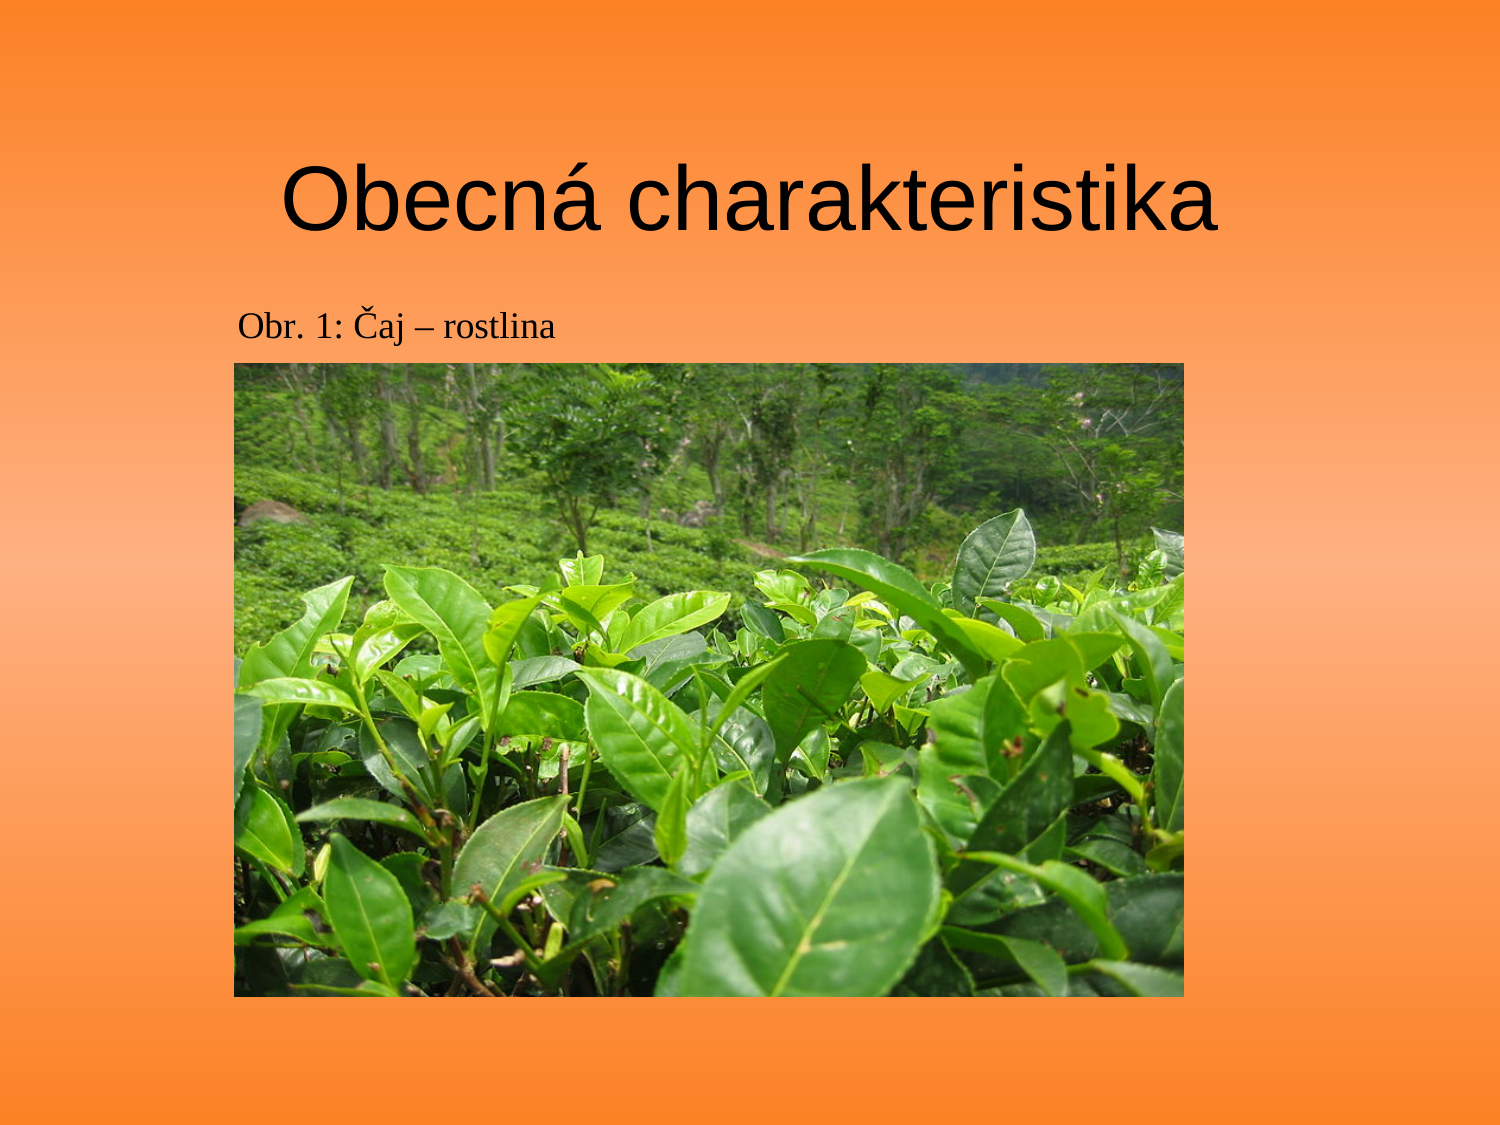

# Obecná charakteristika
Obr. 1: Čaj – rostlina